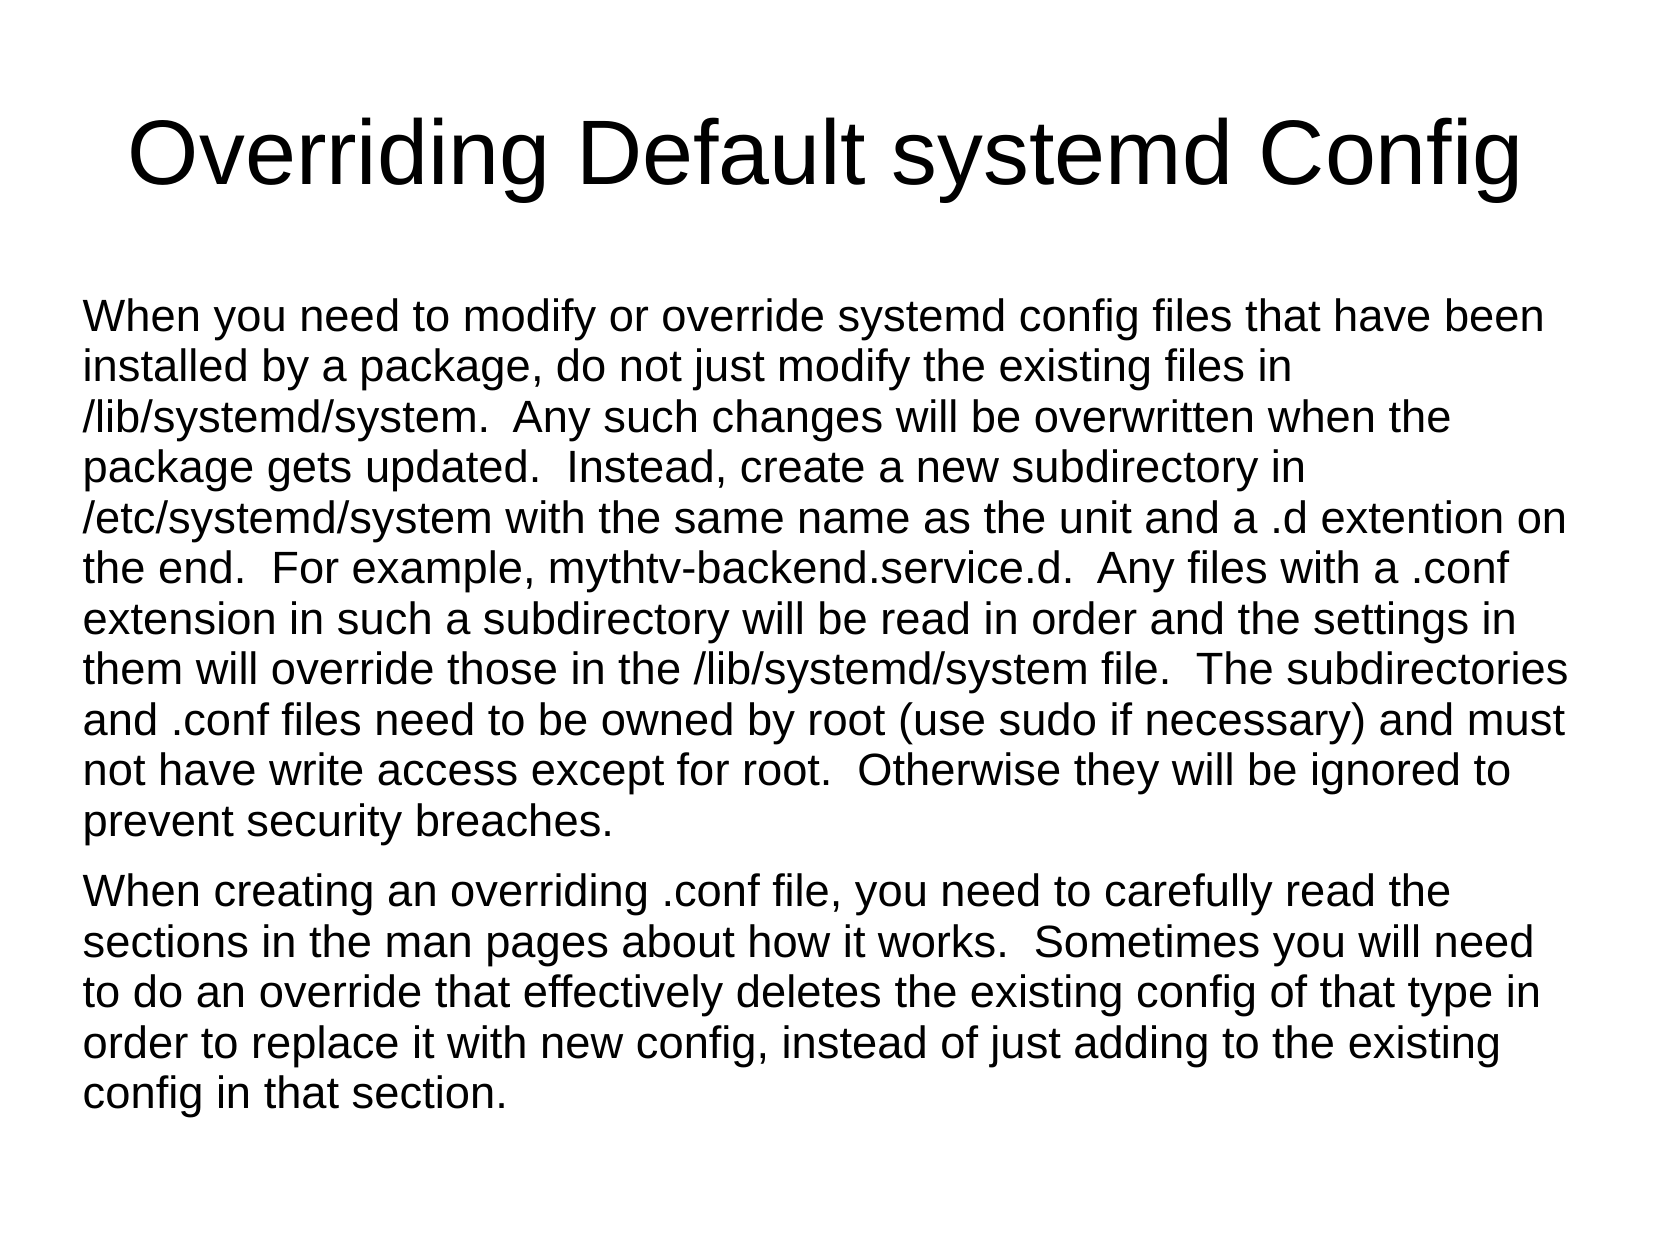

# Overriding Default systemd Config
When you need to modify or override systemd config files that have been installed by a package, do not just modify the existing files in /lib/systemd/system. Any such changes will be overwritten when the package gets updated. Instead, create a new subdirectory in /etc/systemd/system with the same name as the unit and a .d extention on the end. For example, mythtv-backend.service.d. Any files with a .conf extension in such a subdirectory will be read in order and the settings in them will override those in the /lib/systemd/system file. The subdirectories and .conf files need to be owned by root (use sudo if necessary) and must not have write access except for root. Otherwise they will be ignored to prevent security breaches.
When creating an overriding .conf file, you need to carefully read the sections in the man pages about how it works. Sometimes you will need to do an override that effectively deletes the existing config of that type in order to replace it with new config, instead of just adding to the existing config in that section.